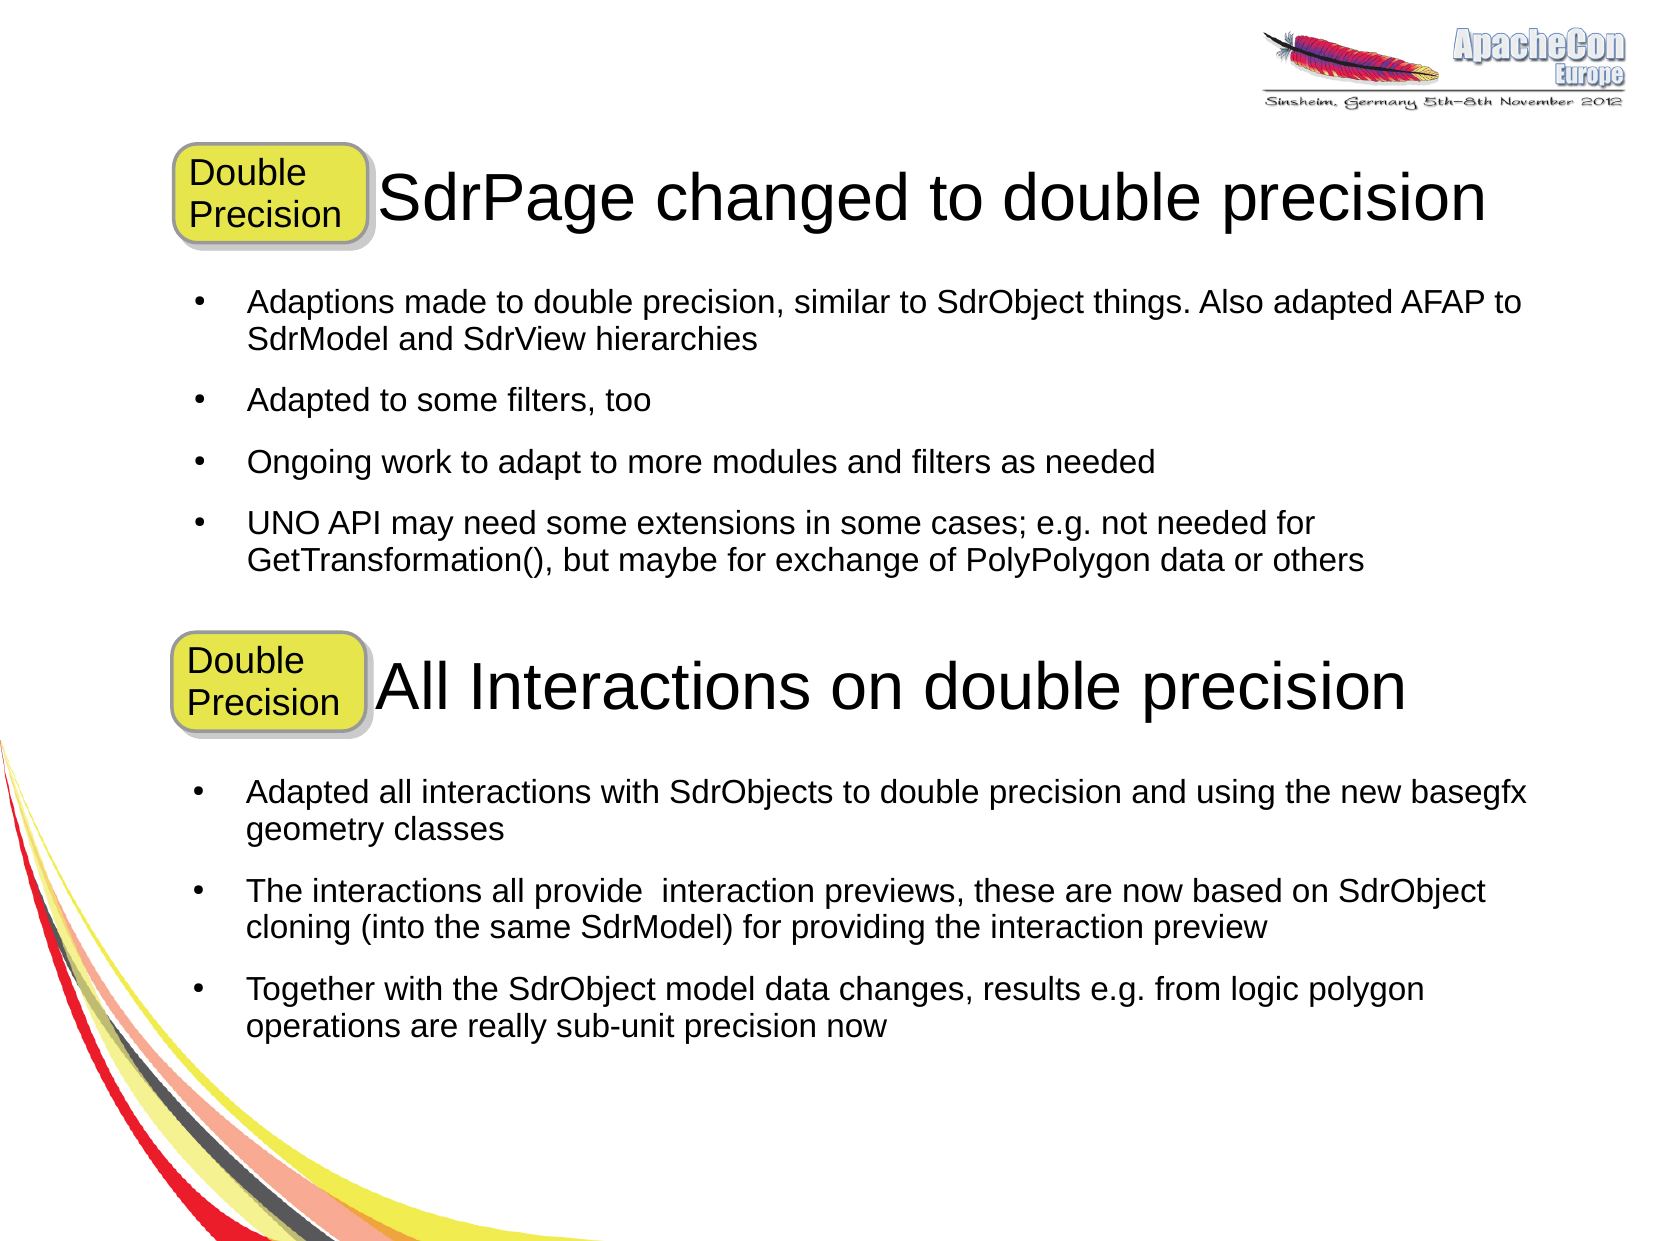

Double
Precision
# SdrPage changed to double precision
Adaptions made to double precision, similar to SdrObject things. Also adapted AFAP to SdrModel and SdrView hierarchies
Adapted to some filters, too
Ongoing work to adapt to more modules and filters as needed
UNO API may need some extensions in some cases; e.g. not needed for GetTransformation(), but maybe for exchange of PolyPolygon data or others
Double
Precision
All Interactions on double precision
Adapted all interactions with SdrObjects to double precision and using the new basegfx geometry classes
The interactions all provide interaction previews, these are now based on SdrObject cloning (into the same SdrModel) for providing the interaction preview
Together with the SdrObject model data changes, results e.g. from logic polygon operations are really sub-unit precision now